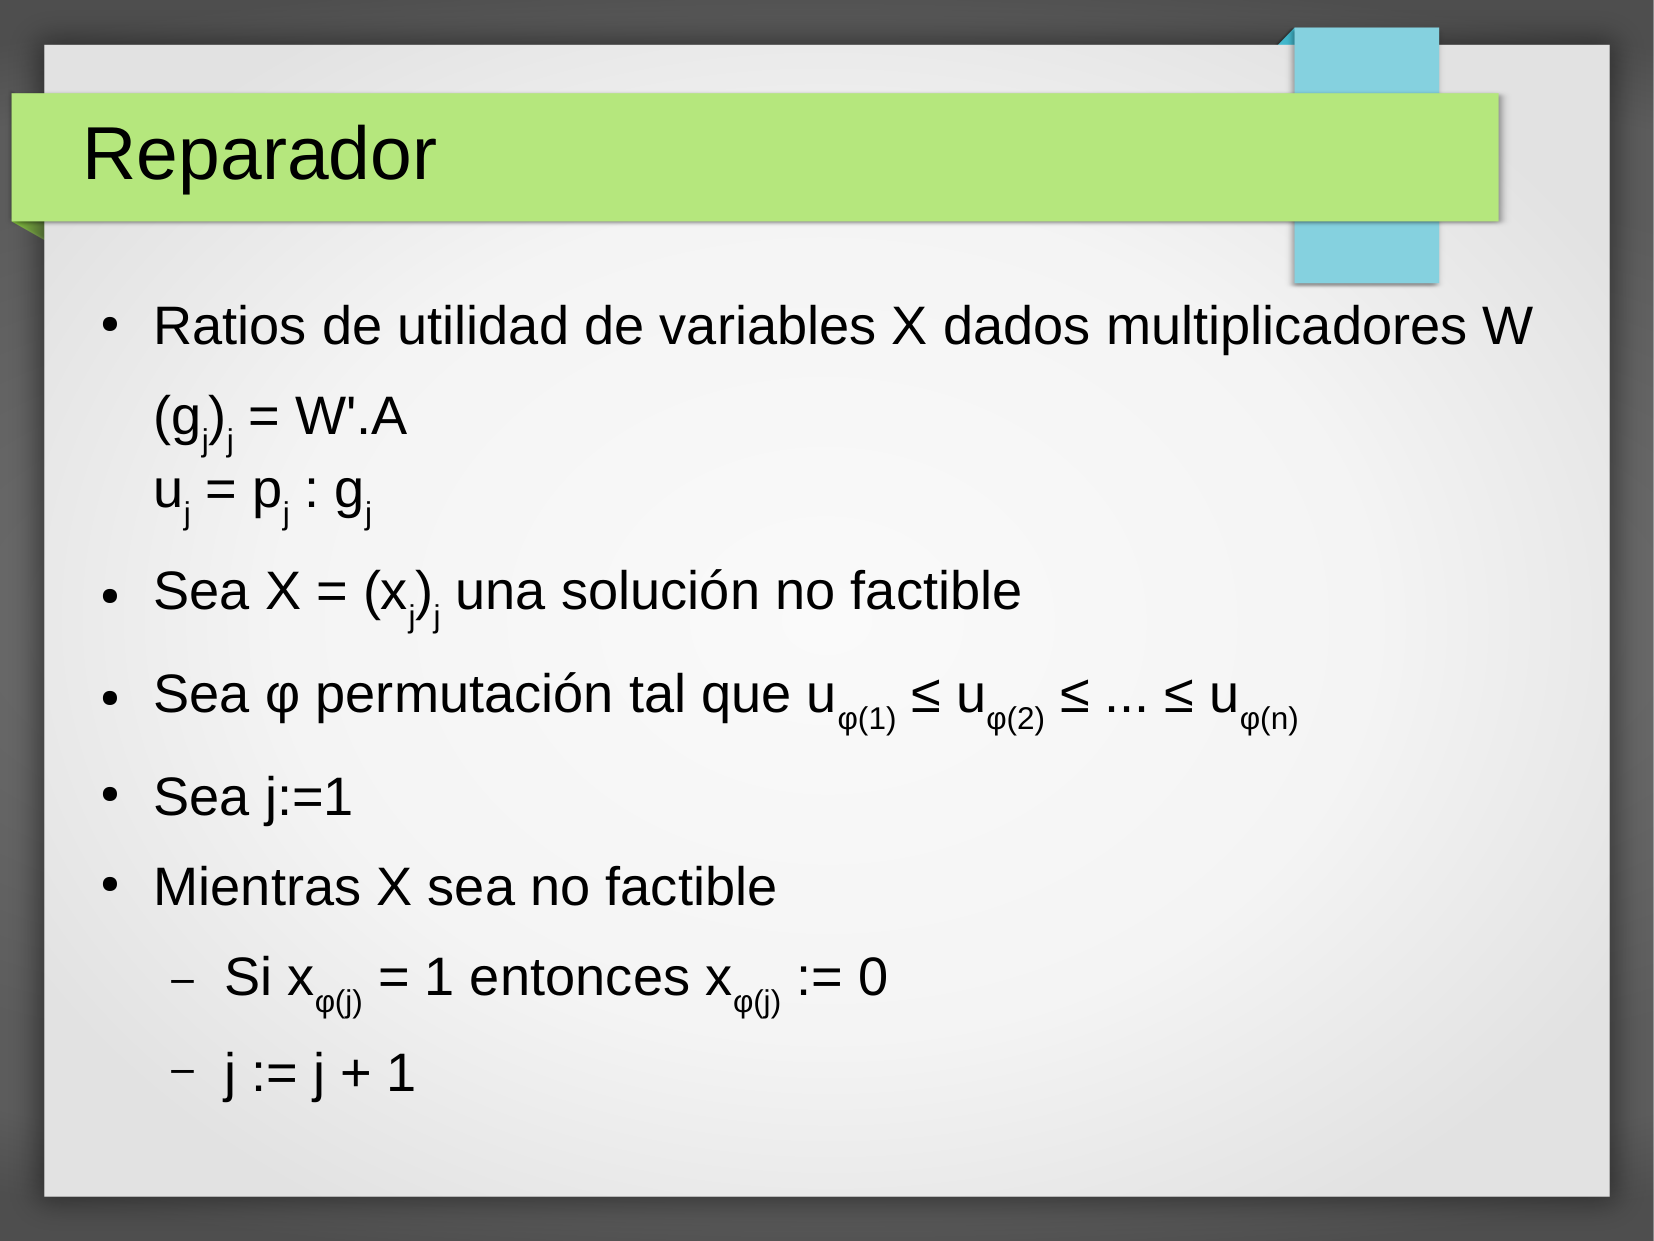

# Reparador
Ratios de utilidad de variables X dados multiplicadores W
(gj)j = W'.A
uj = pj : gj
Sea X = (xj)j una solución no factible
Sea φ permutación tal que uφ(1) ≤ uφ(2) ≤ ... ≤ uφ(n)
Sea j:=1
Mientras X sea no factible
Si xφ(j) = 1 entonces xφ(j) := 0
j := j + 1